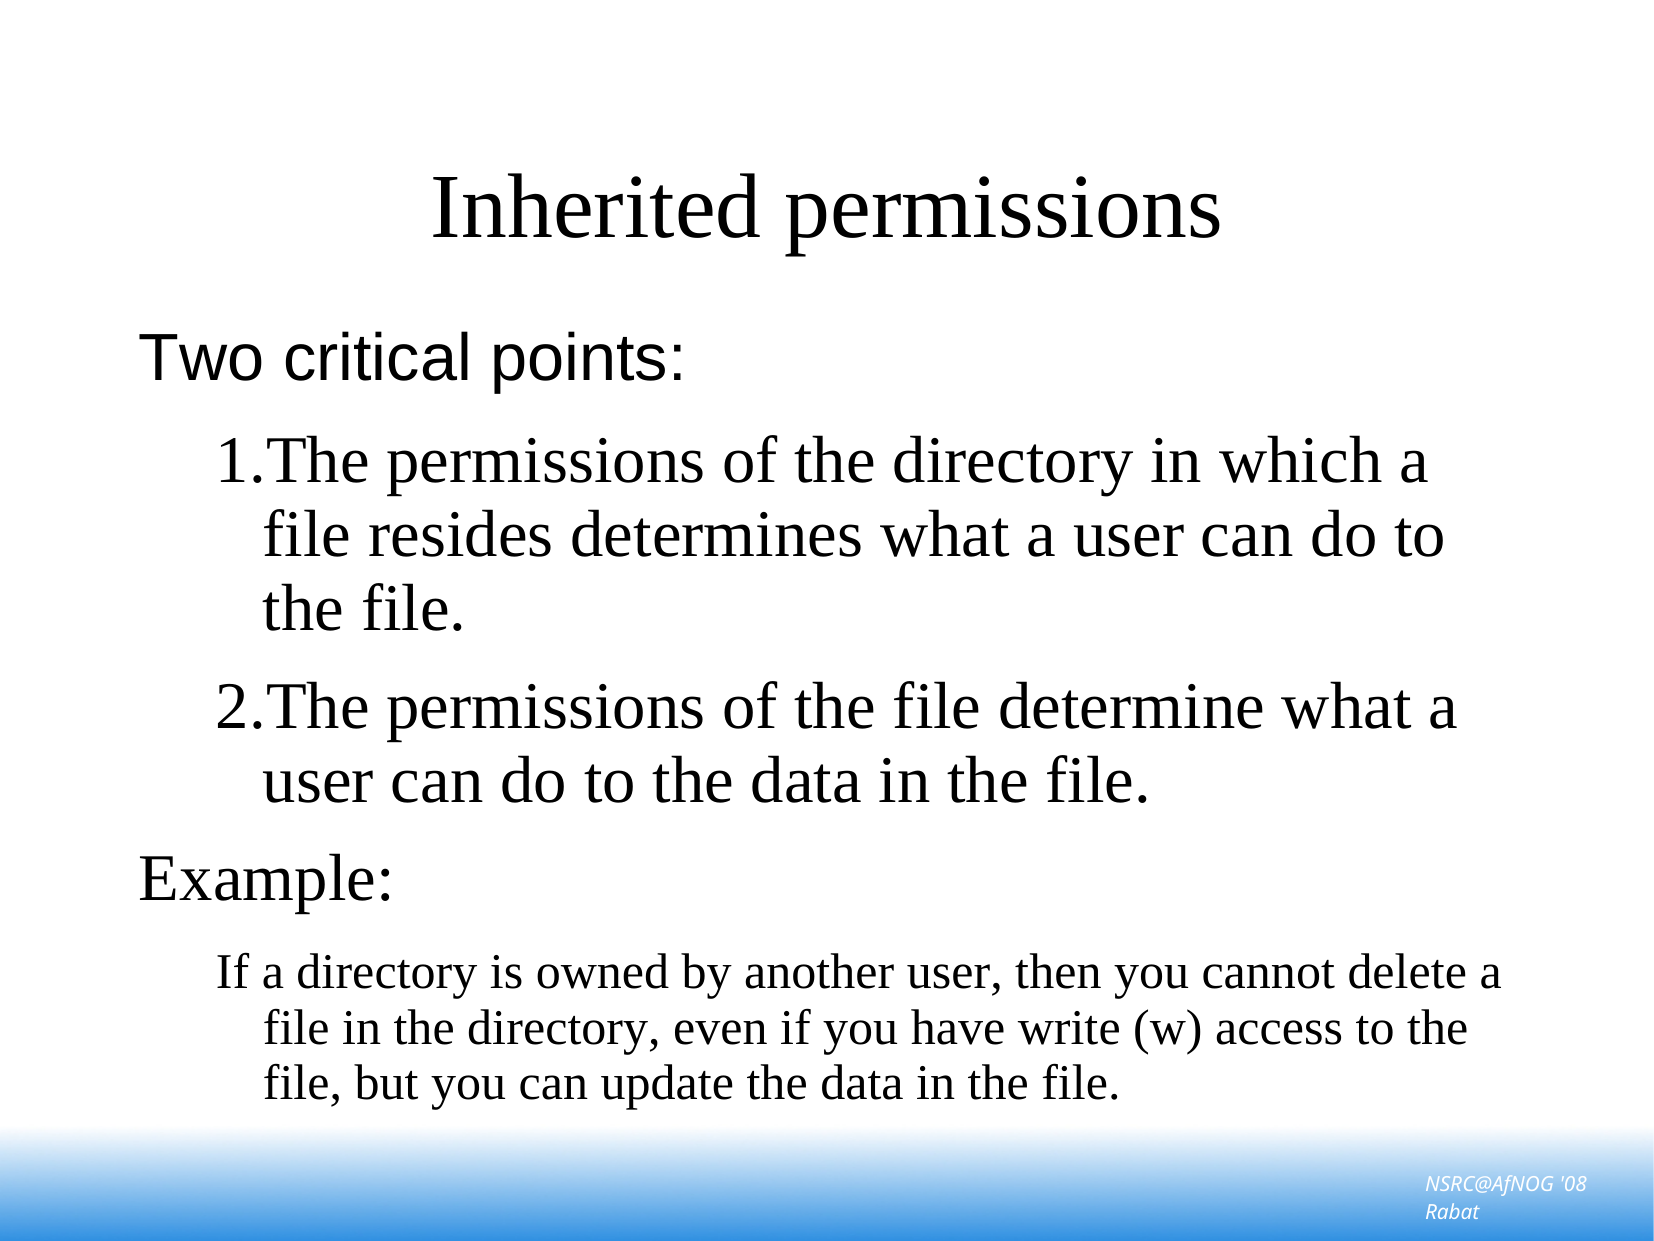

Inherited permissions
# Two critical points:
The permissions of the directory in which a file resides determines what a user can do to the file.
The permissions of the file determine what a user can do to the data in the file.
Example:
If a directory is owned by another user, then you cannot delete a file in the directory, even if you have write (w) access to the file, but you can update the data in the file.